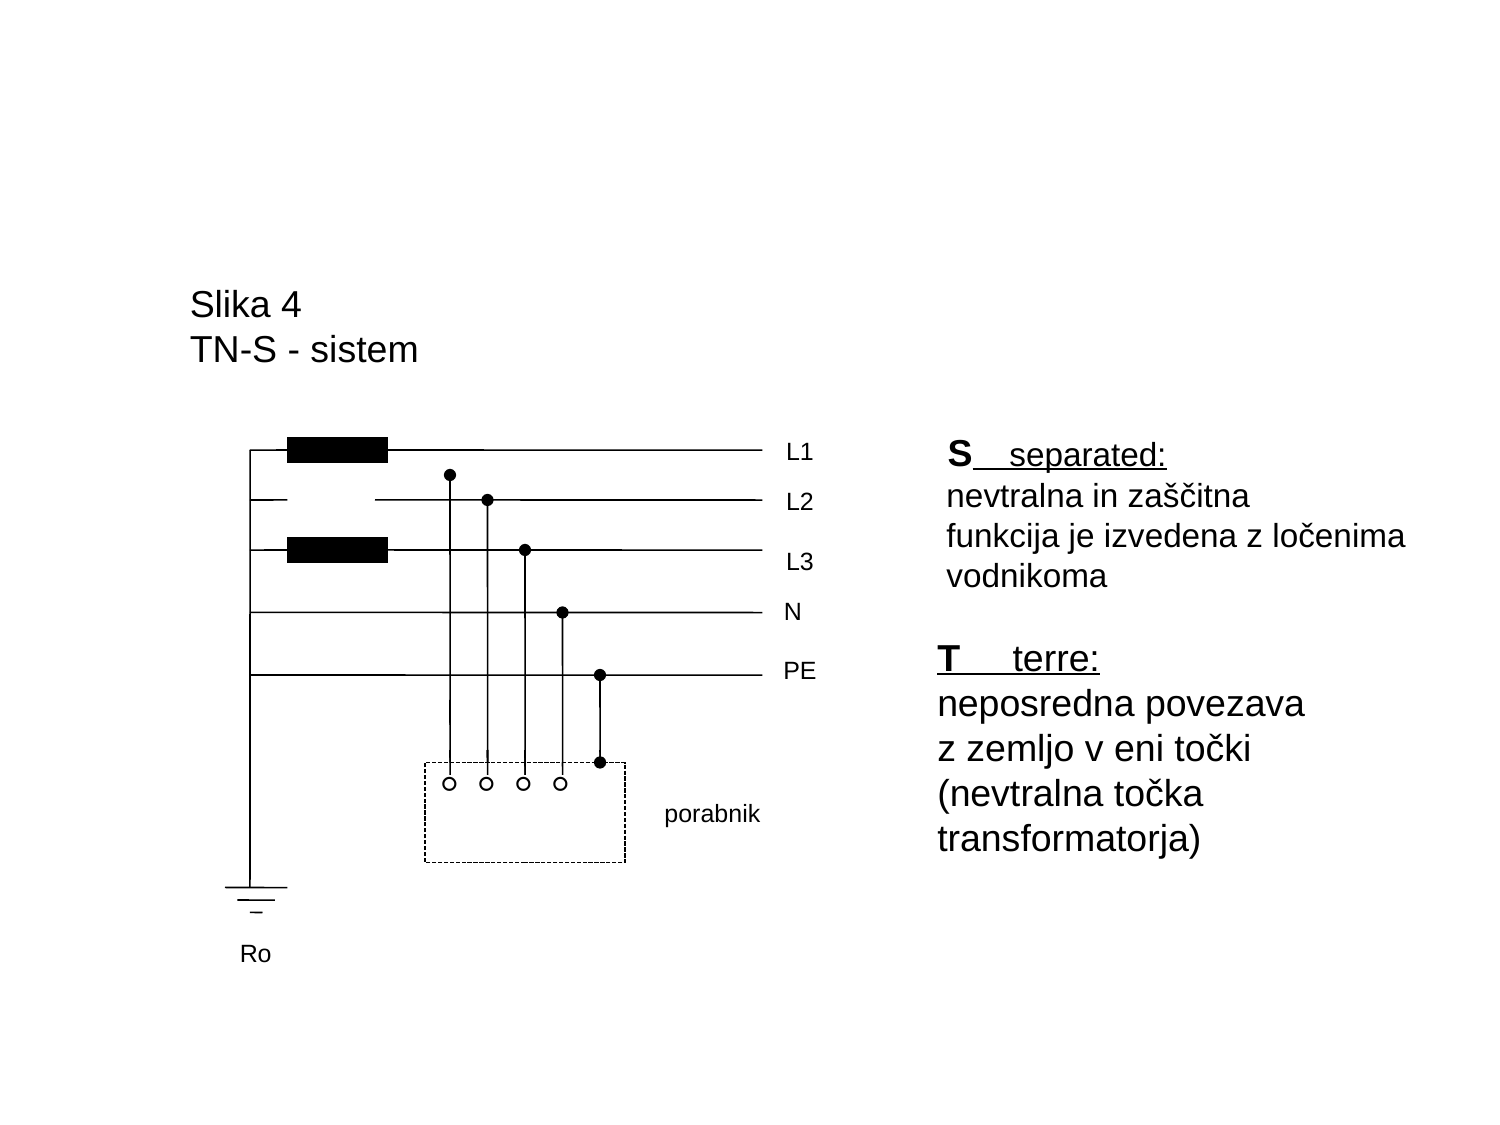

Slika 4
TN-S - sistem
 S separated:
 nevtralna in zaščitna
 funkcija je izvedena z ločenima
 vodnikoma
T terre:
neposredna povezava
z zemljo v eni točki
(nevtralna točka
transformatorja)
L1
L2
L3
N
PE
#
◦ ◦ ◦ ◦
porabnik
Ro